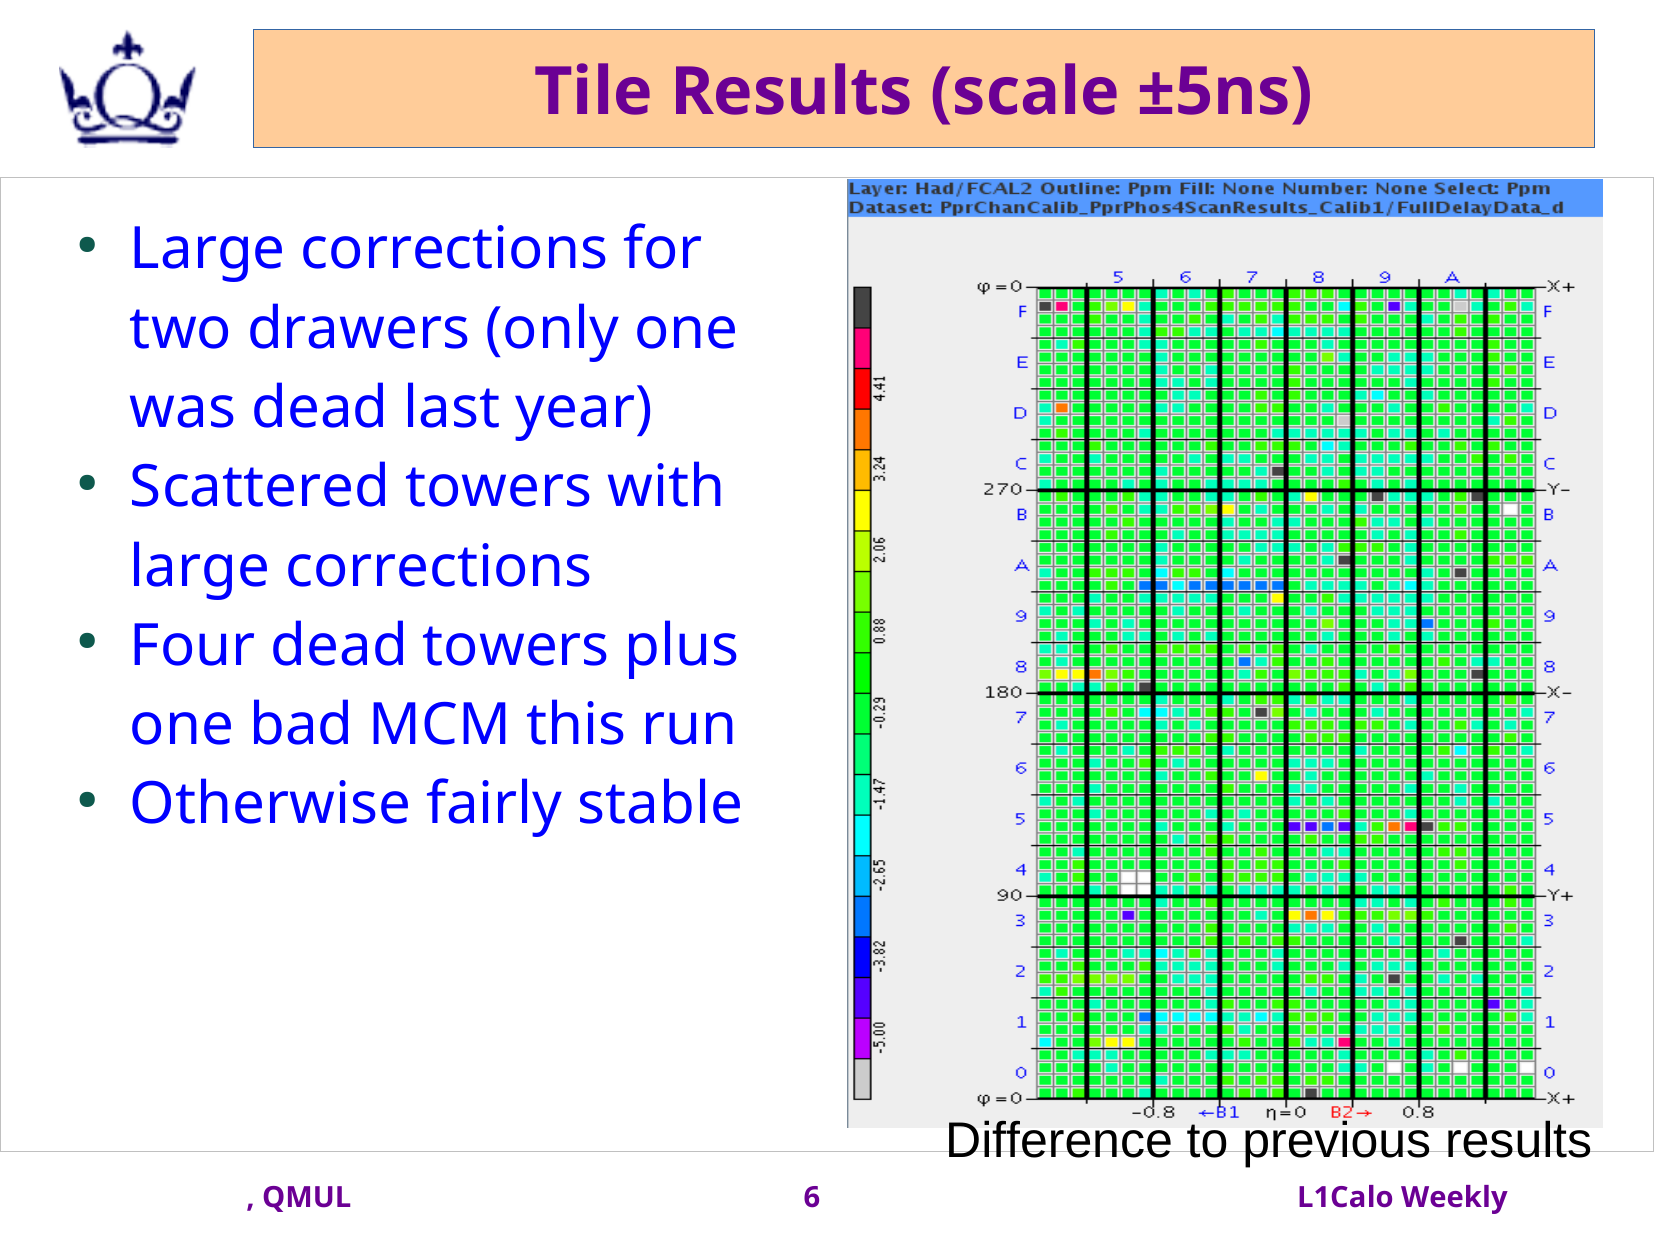

# Tile Results (scale ±5ns)
Large corrections for two drawers (only one was dead last year)
Scattered towers with large corrections
Four dead towers plus one bad MCM this run
Otherwise fairly stable
Difference to previous results